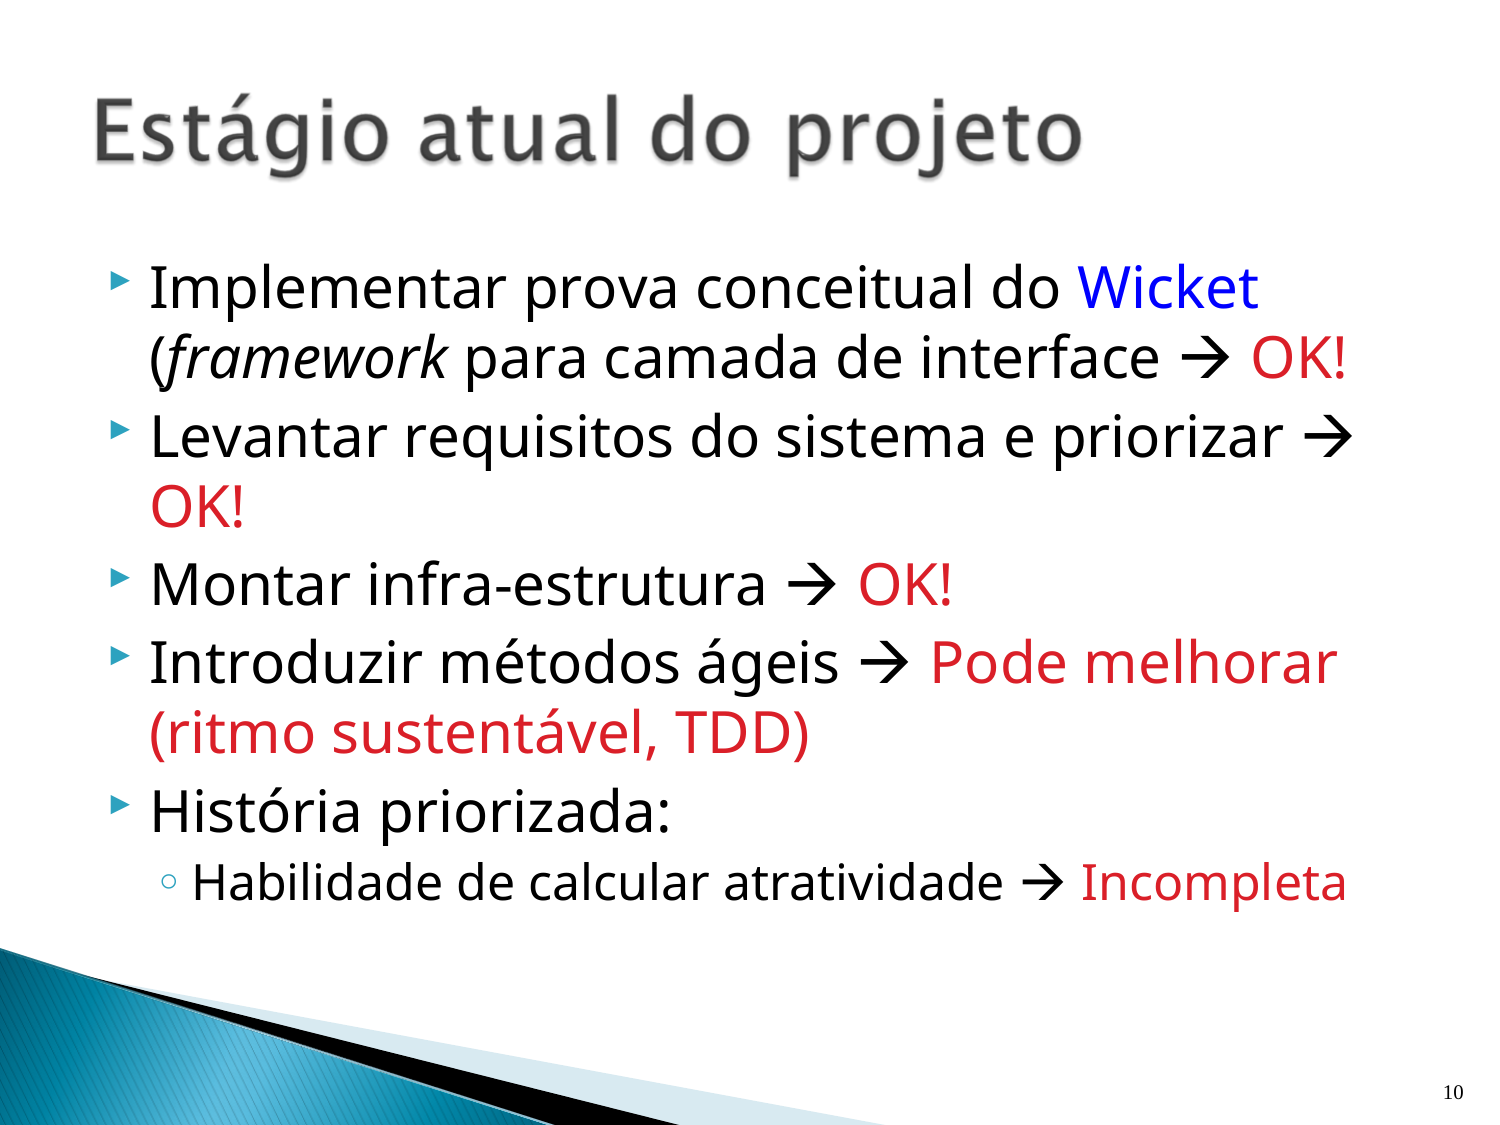

Implementar prova conceitual do Wicket (framework para camada de interface  OK!
Levantar requisitos do sistema e priorizar  OK!
Montar infra-estrutura  OK!
Introduzir métodos ágeis  Pode melhorar (ritmo sustentável, TDD)
História priorizada:
Habilidade de calcular atratividade  Incompleta